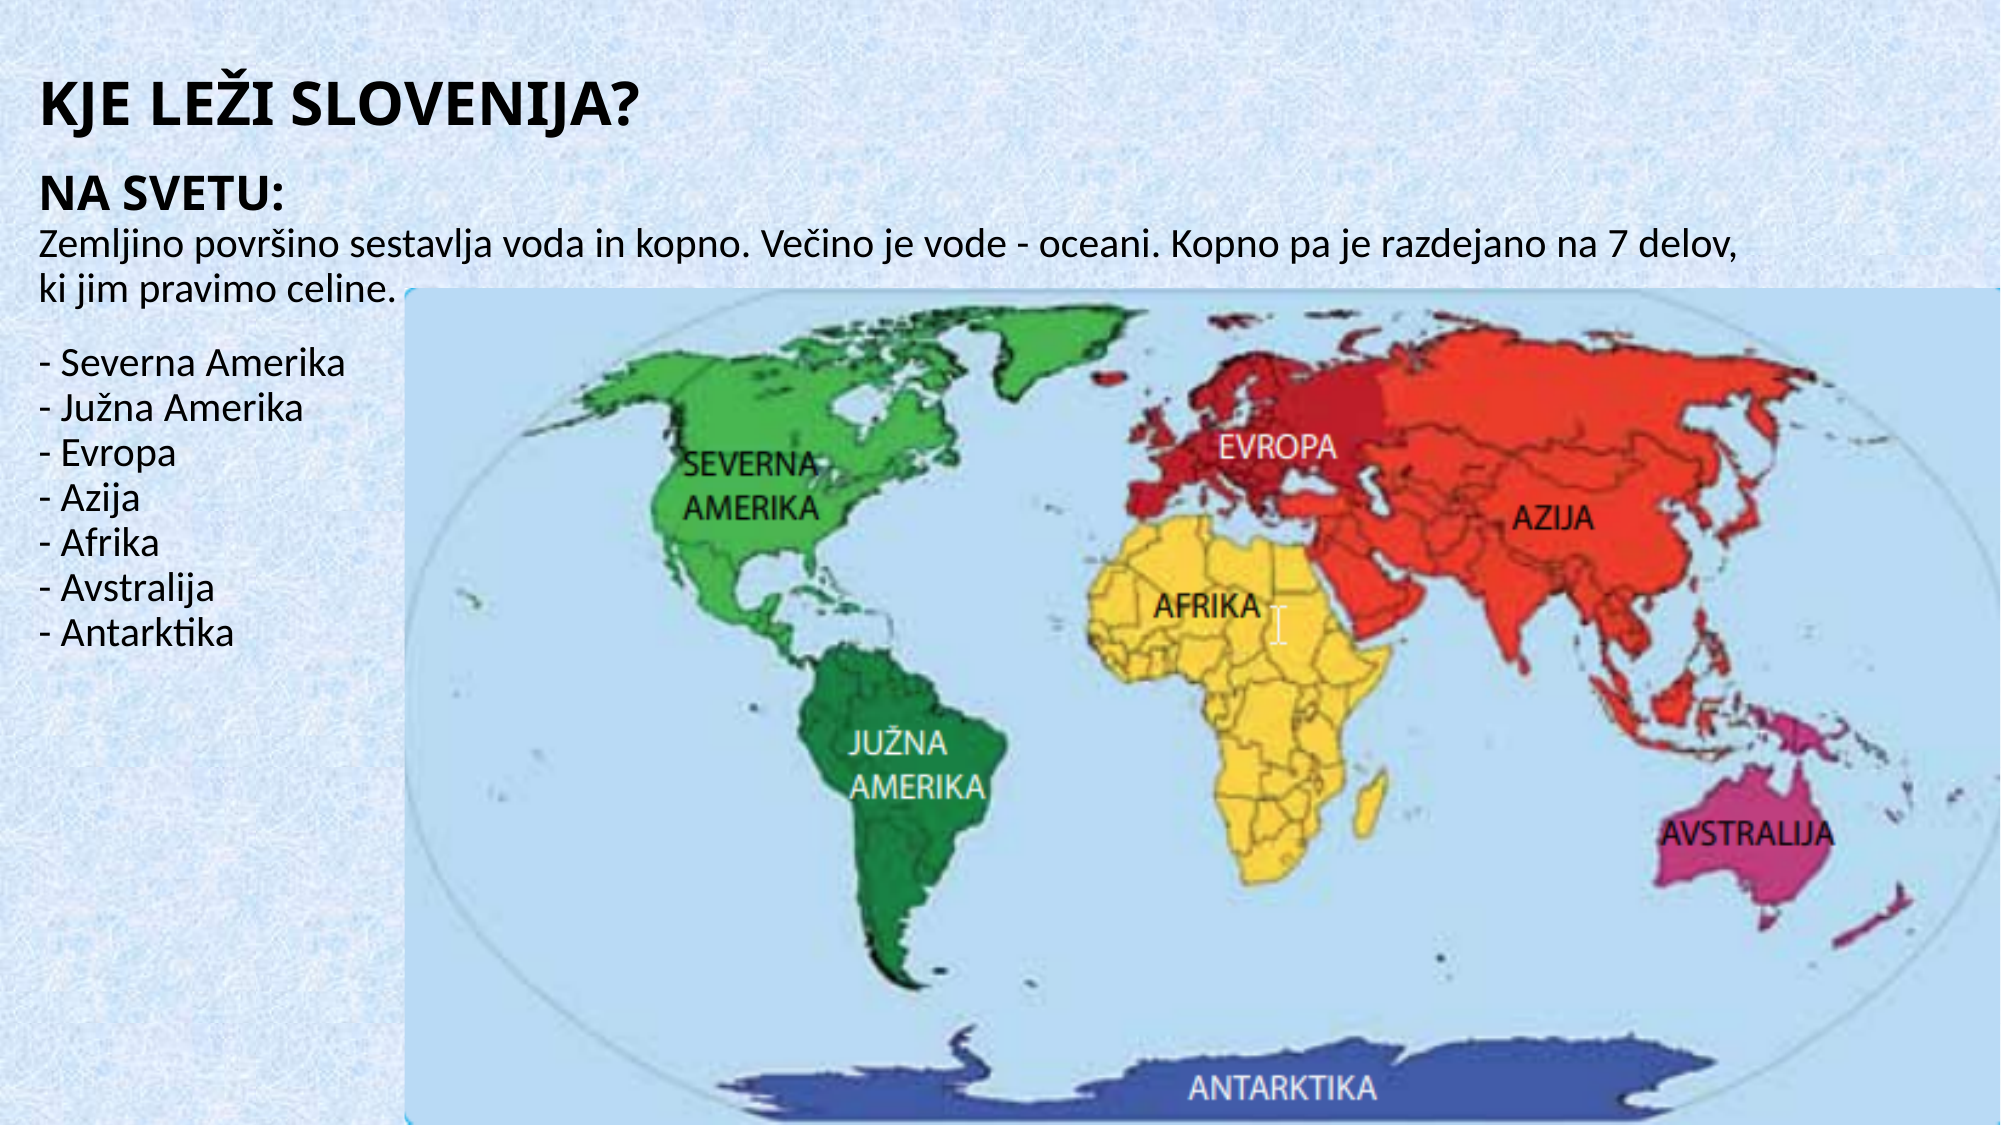

# KJE LEŽI SLOVENIJA?   NA SVETU: Zemljino površino sestavlja voda in kopno. Večino je vode - oceani. Kopno pa je razdejano na 7 delov, ki jim pravimo celine.   - Severna Amerika - Južna Amerika - Evropa - Azija - Afrika - Avstralija - Antarktika